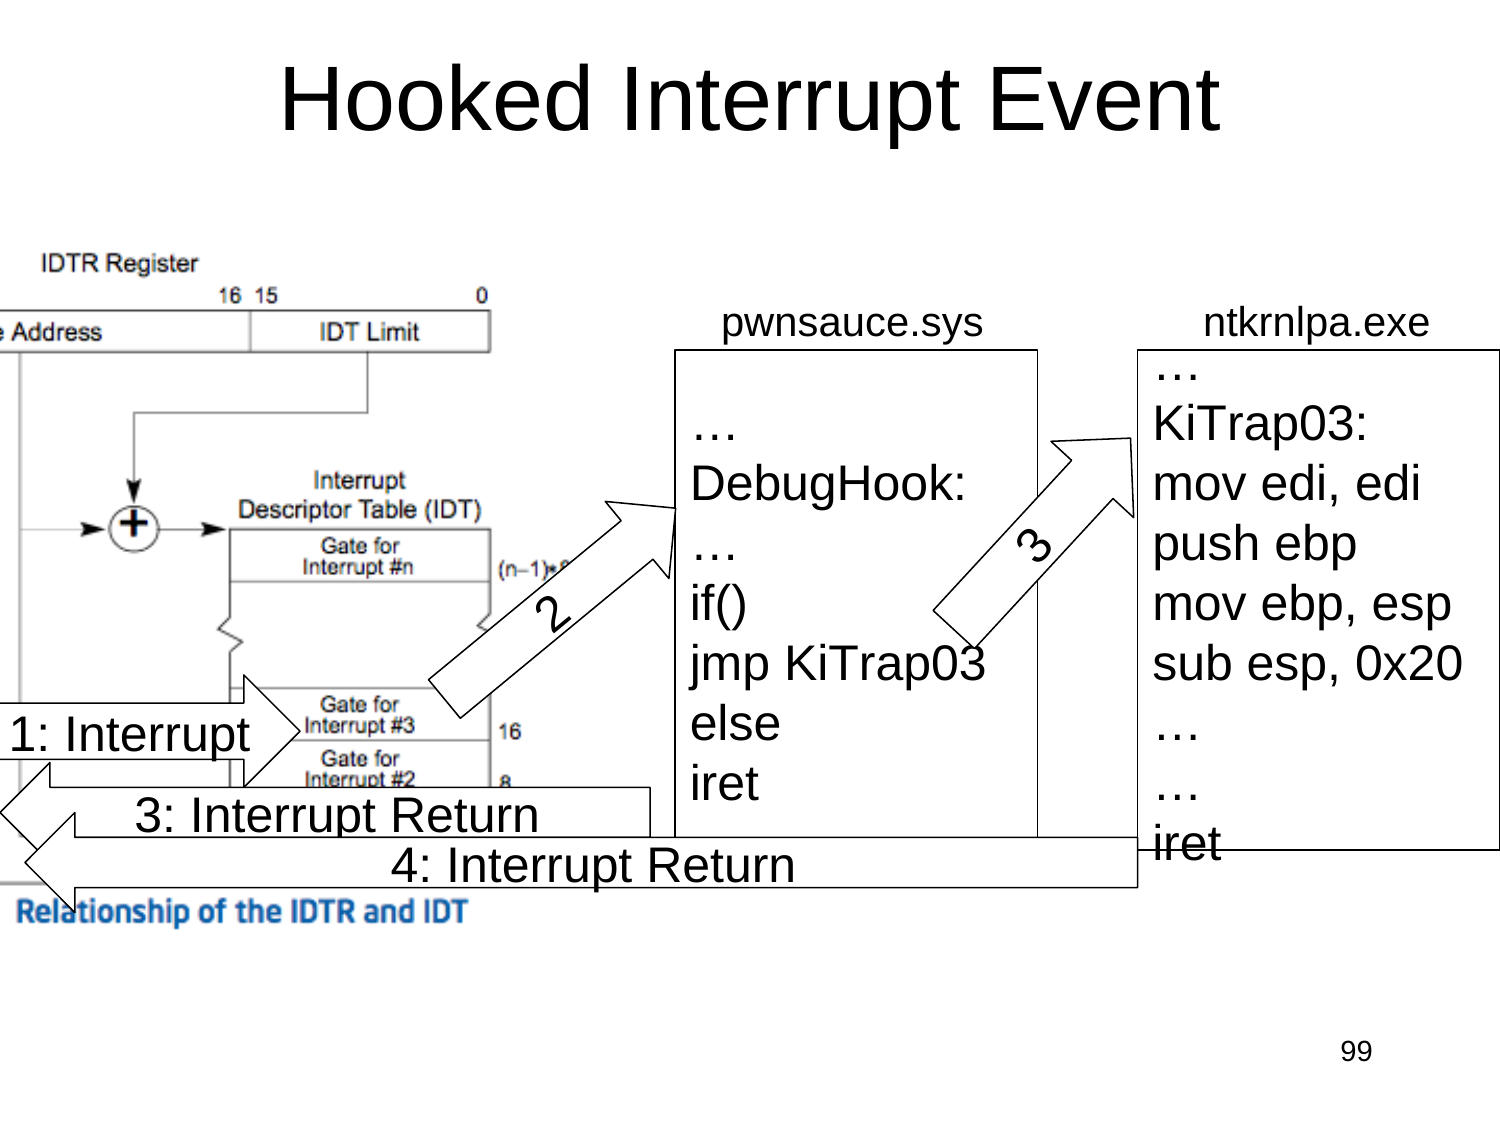

# Hooked Interrupt Event
pwnsauce.sys
ntkrnlpa.exe
…
DebugHook:
…
if()
jmp KiTrap03
else
iret
…
KiTrap03:
mov edi, edi
push ebp
mov ebp, esp
sub esp, 0x20
…
…
iret
3
2
1: Interrupt
3: Interrupt Return
4: Interrupt Return